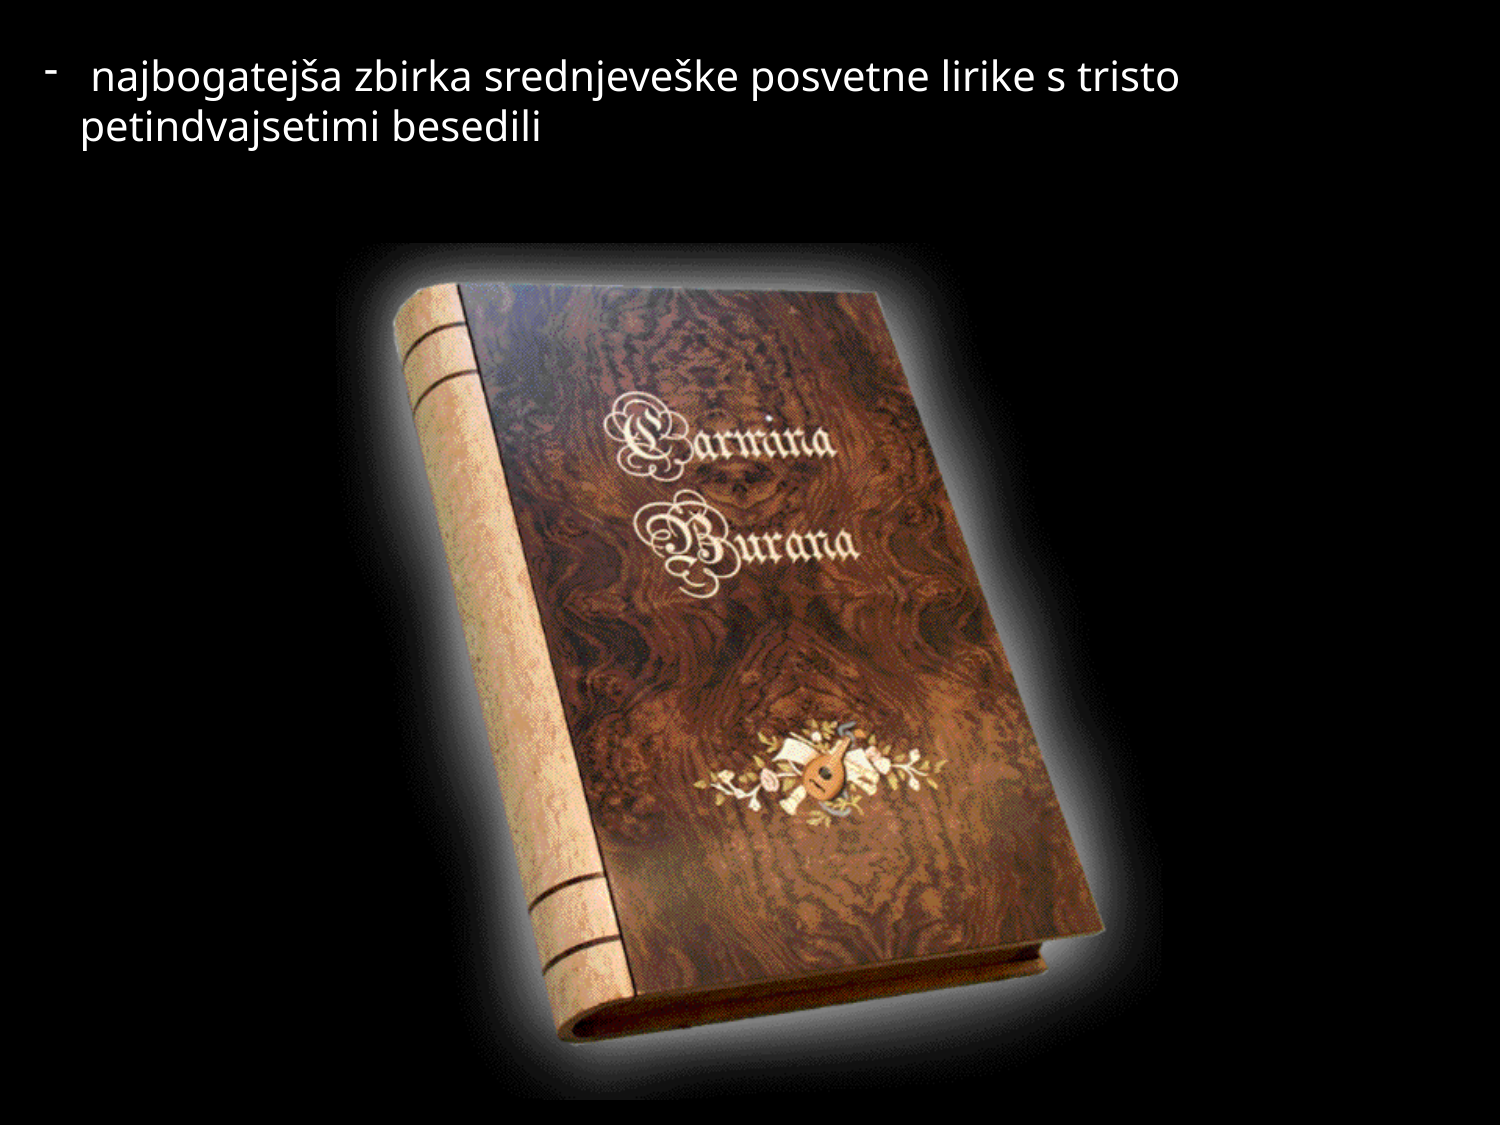

najbogatejša zbirka srednjeveške posvetne lirike s tristo petindvajsetimi besedili